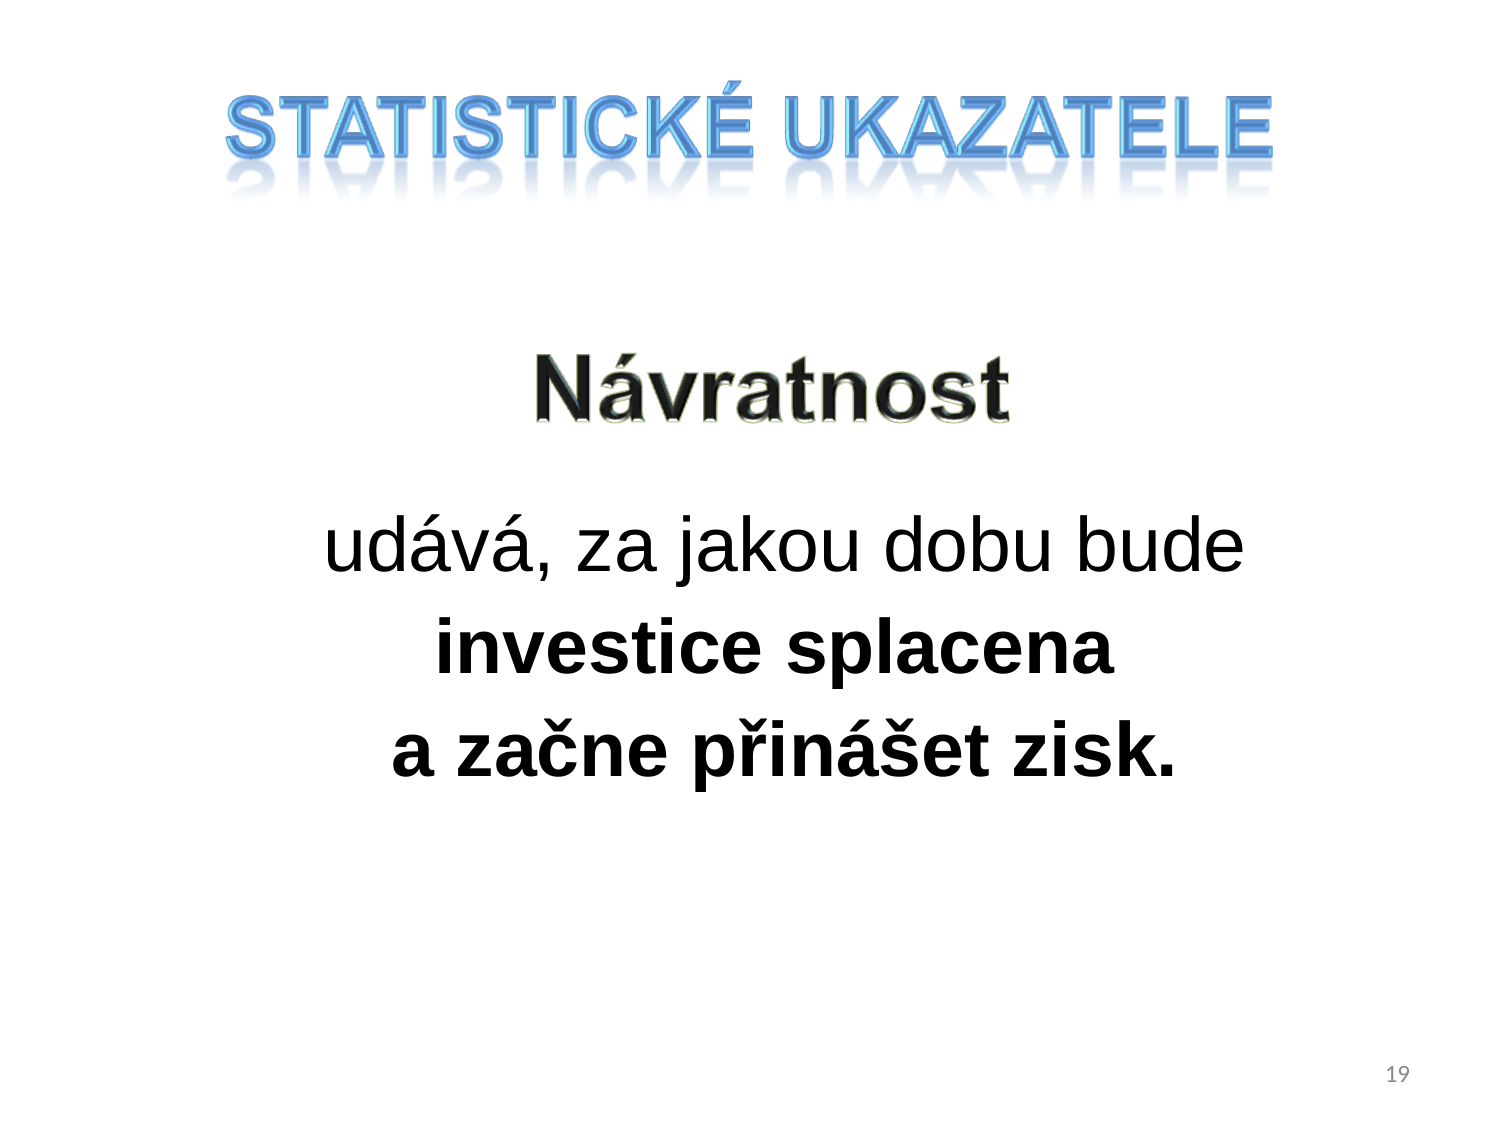

# udává, za jakou dobu bude
investice splacena
a začne přinášet zisk.